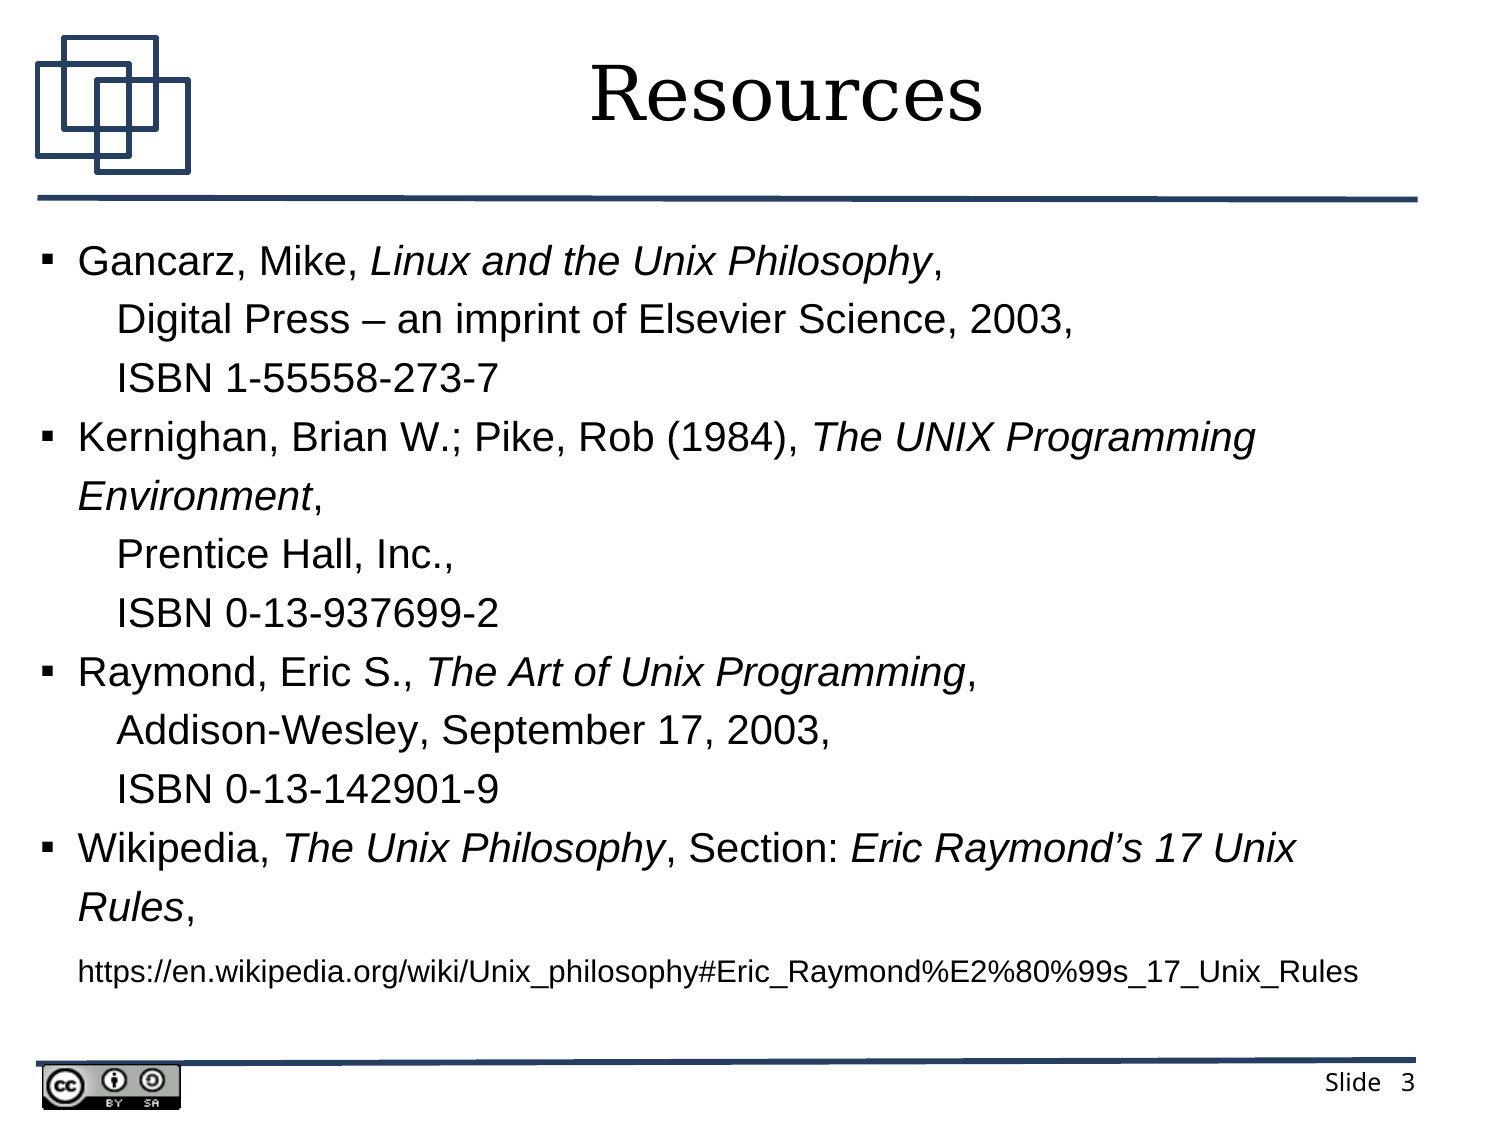

# Resources
Gancarz, Mike, Linux and the Unix Philosophy,
Digital Press – an imprint of Elsevier Science, 2003,
ISBN 1-55558-273-7
Kernighan, Brian W.; Pike, Rob (1984), The UNIX Programming Environment,
Prentice Hall, Inc.,
ISBN 0-13-937699-2
Raymond, Eric S., The Art of Unix Programming,
Addison-Wesley, September 17, 2003,
ISBN 0-13-142901-9
Wikipedia, The Unix Philosophy, Section: Eric Raymond’s 17 Unix Rules, https://en.wikipedia.org/wiki/Unix_philosophy#Eric_Raymond%E2%80%99s_17_Unix_Rules